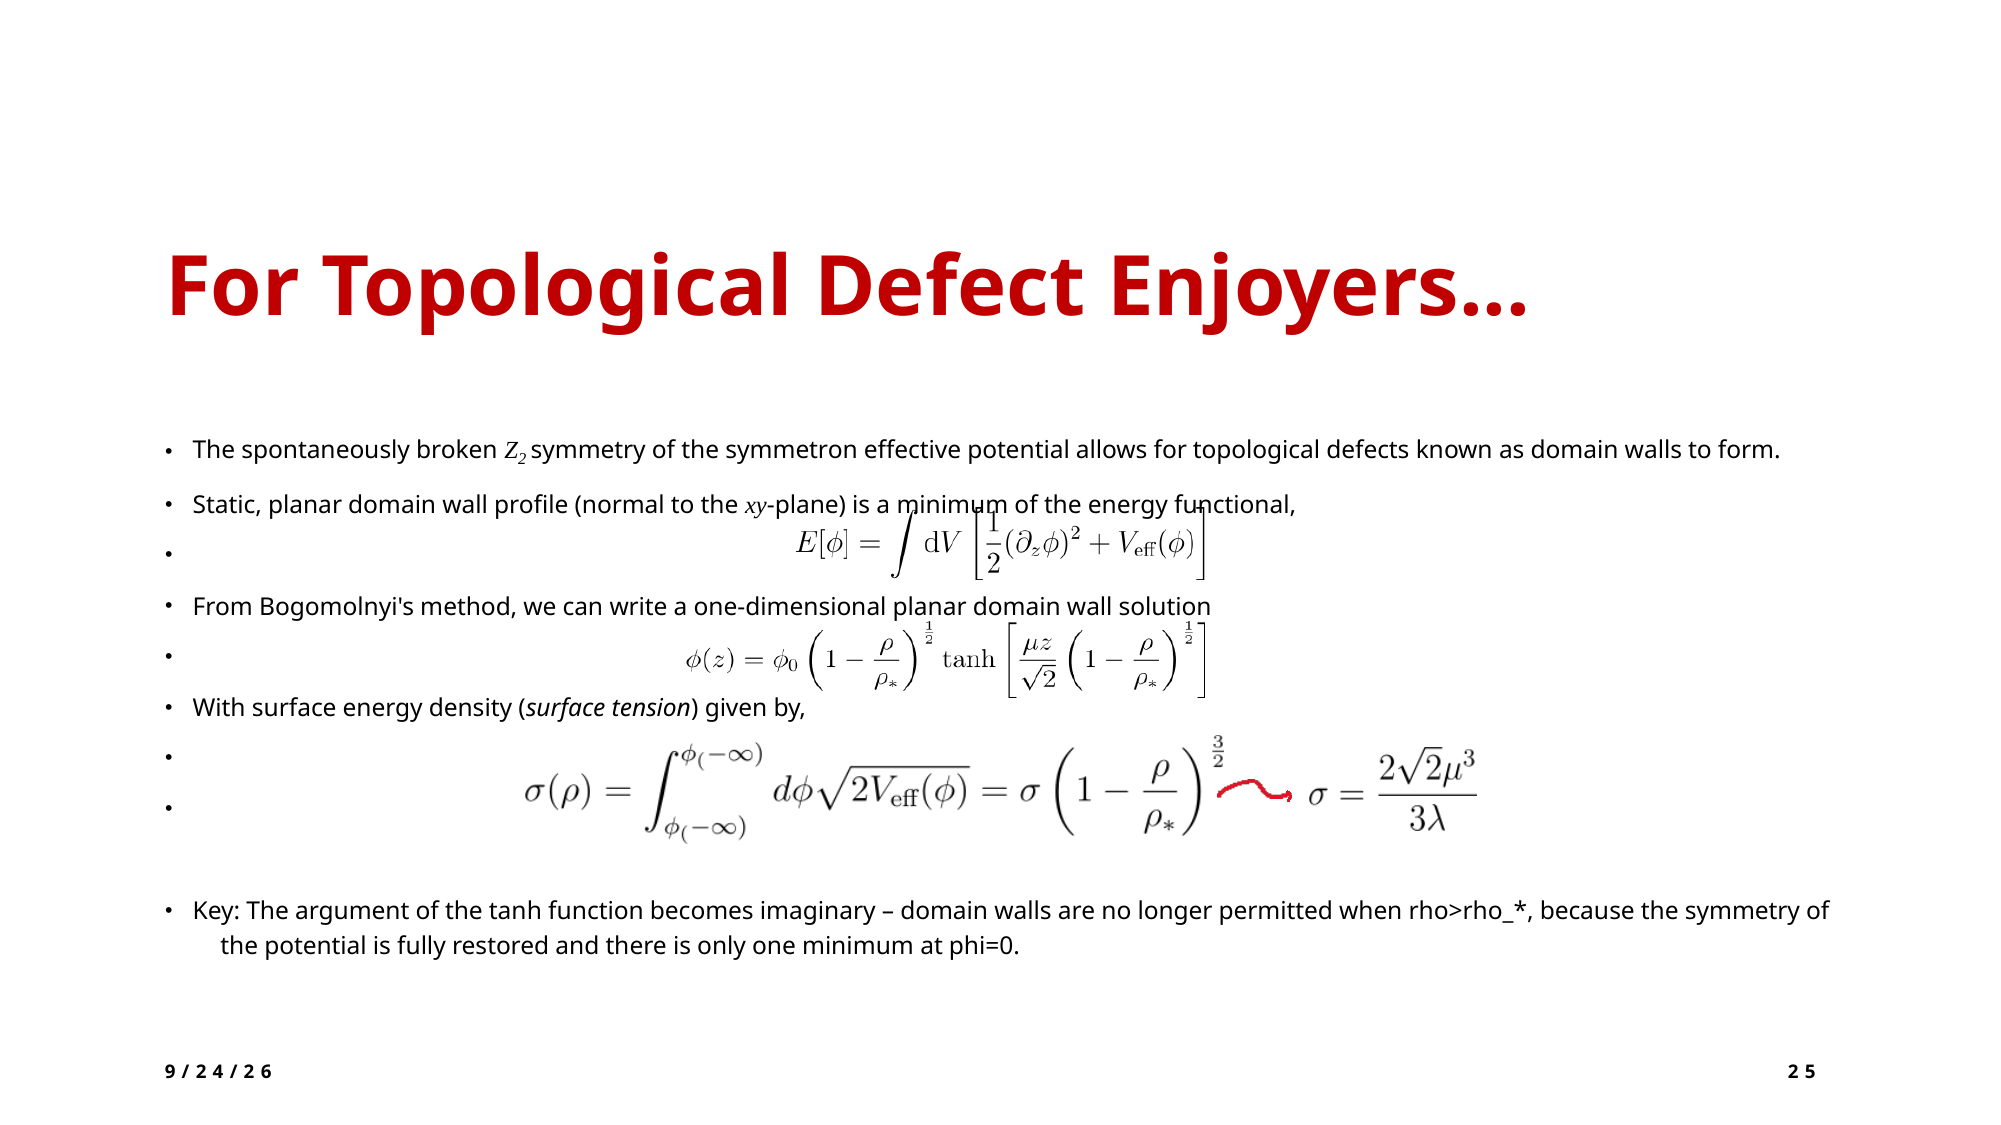

# For Topological Defect Enjoyers...
The spontaneously broken Z2 symmetry of the symmetron effective potential allows for topological defects known as domain walls to form.
Static, planar domain wall profile (normal to the xy-plane) is a minimum of the energy functional,
From Bogomolnyi's method, we can write a one-dimensional planar domain wall solution
With surface energy density (surface tension) given by,
Key: The argument of the tanh function becomes imaginary – domain walls are no longer permitted when rho>rho_*, because the symmetry of the potential is fully restored and there is only one minimum at phi=0.